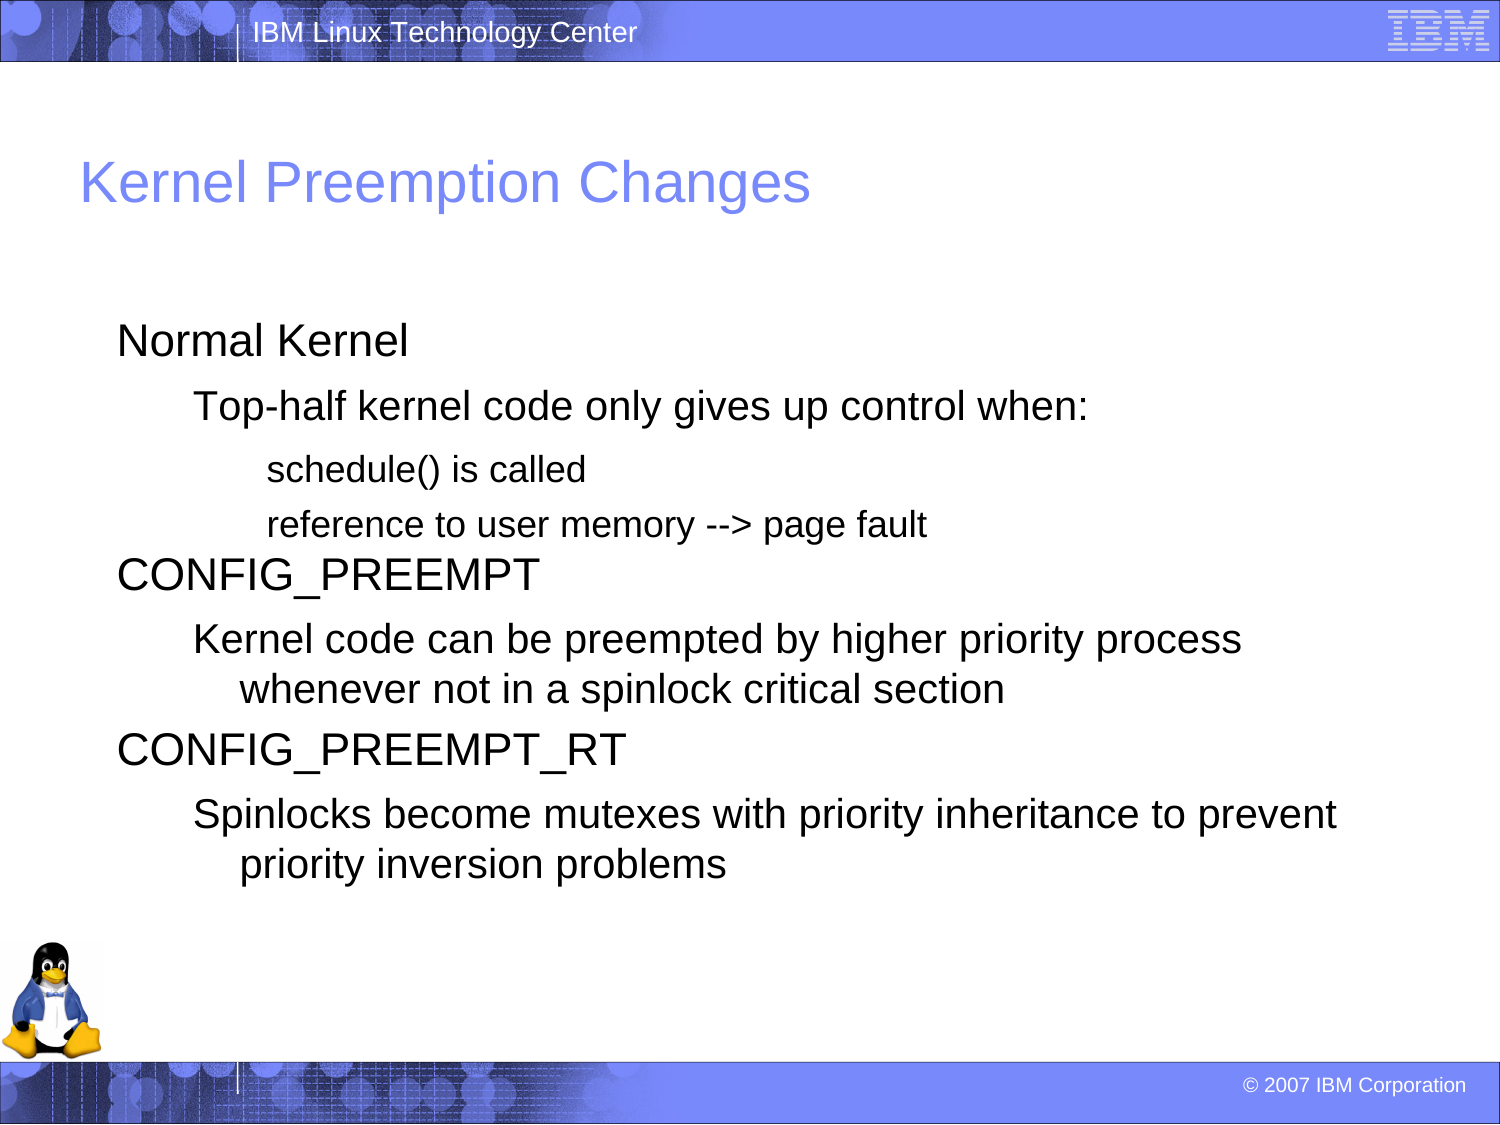

# Kernel Preemption Changes
Normal Kernel
Top-half kernel code only gives up control when:
schedule() is called
reference to user memory --> page fault
CONFIG_PREEMPT
Kernel code can be preempted by higher priority process whenever not in a spinlock critical section
CONFIG_PREEMPT_RT
Spinlocks become mutexes with priority inheritance to prevent priority inversion problems